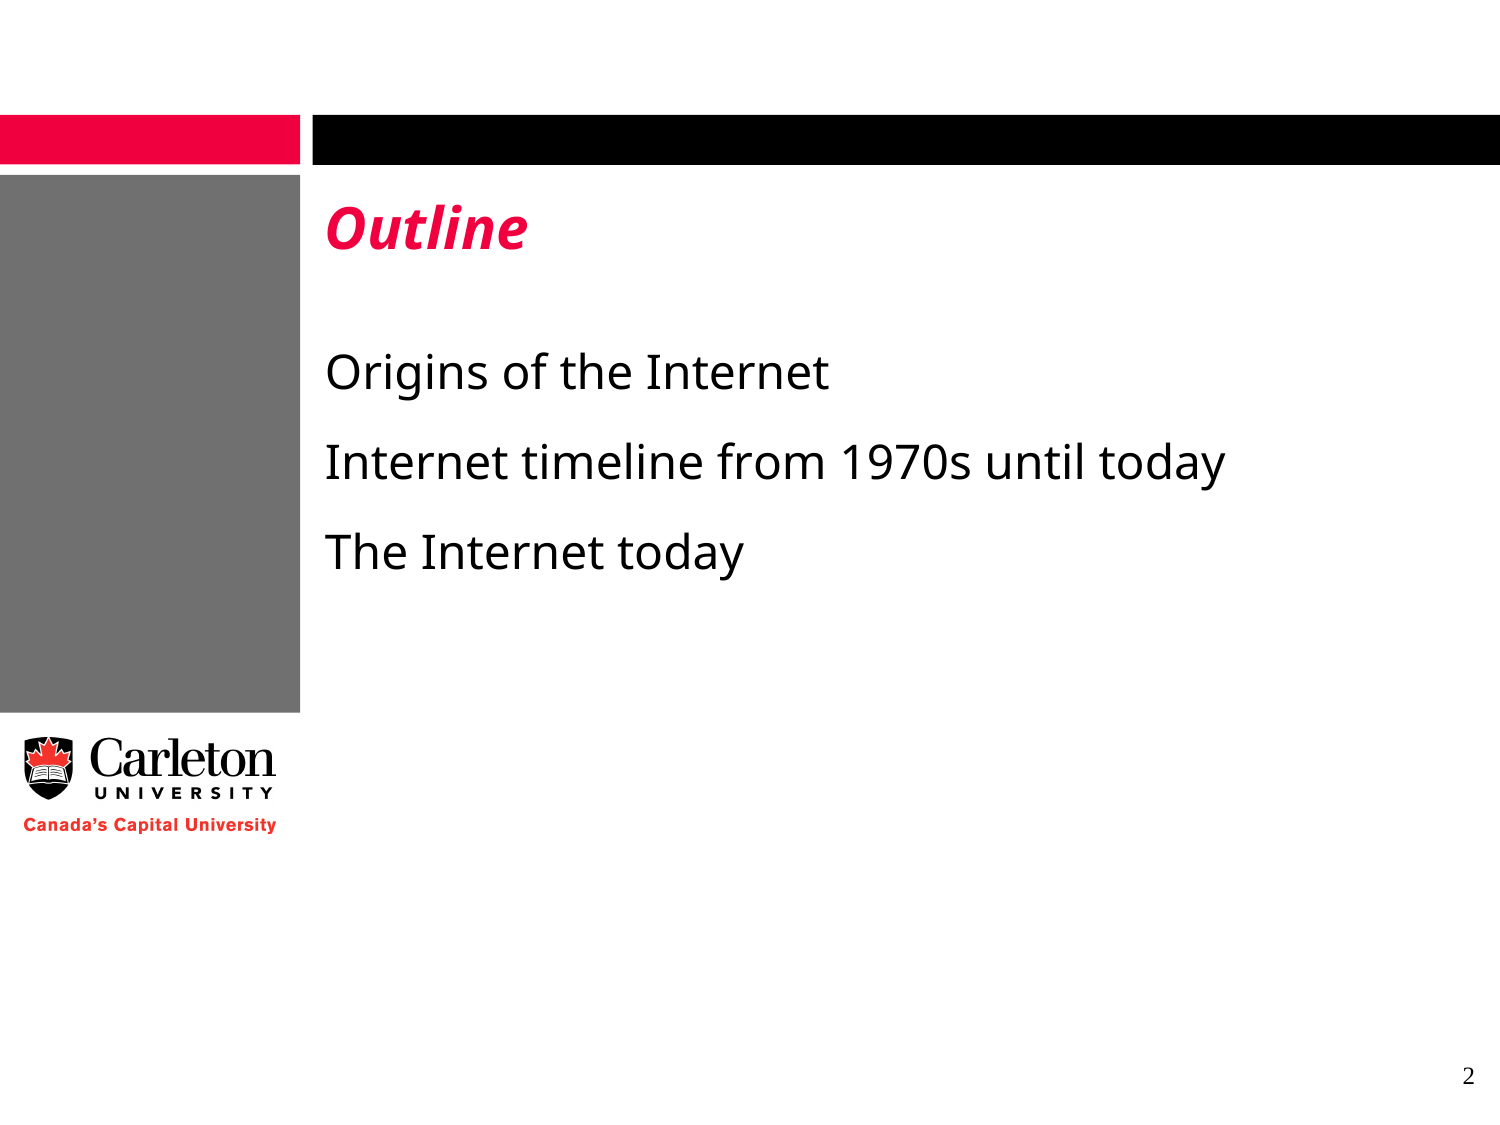

# Outline
Origins of the Internet
Internet timeline from 1970s until today
The Internet today
2